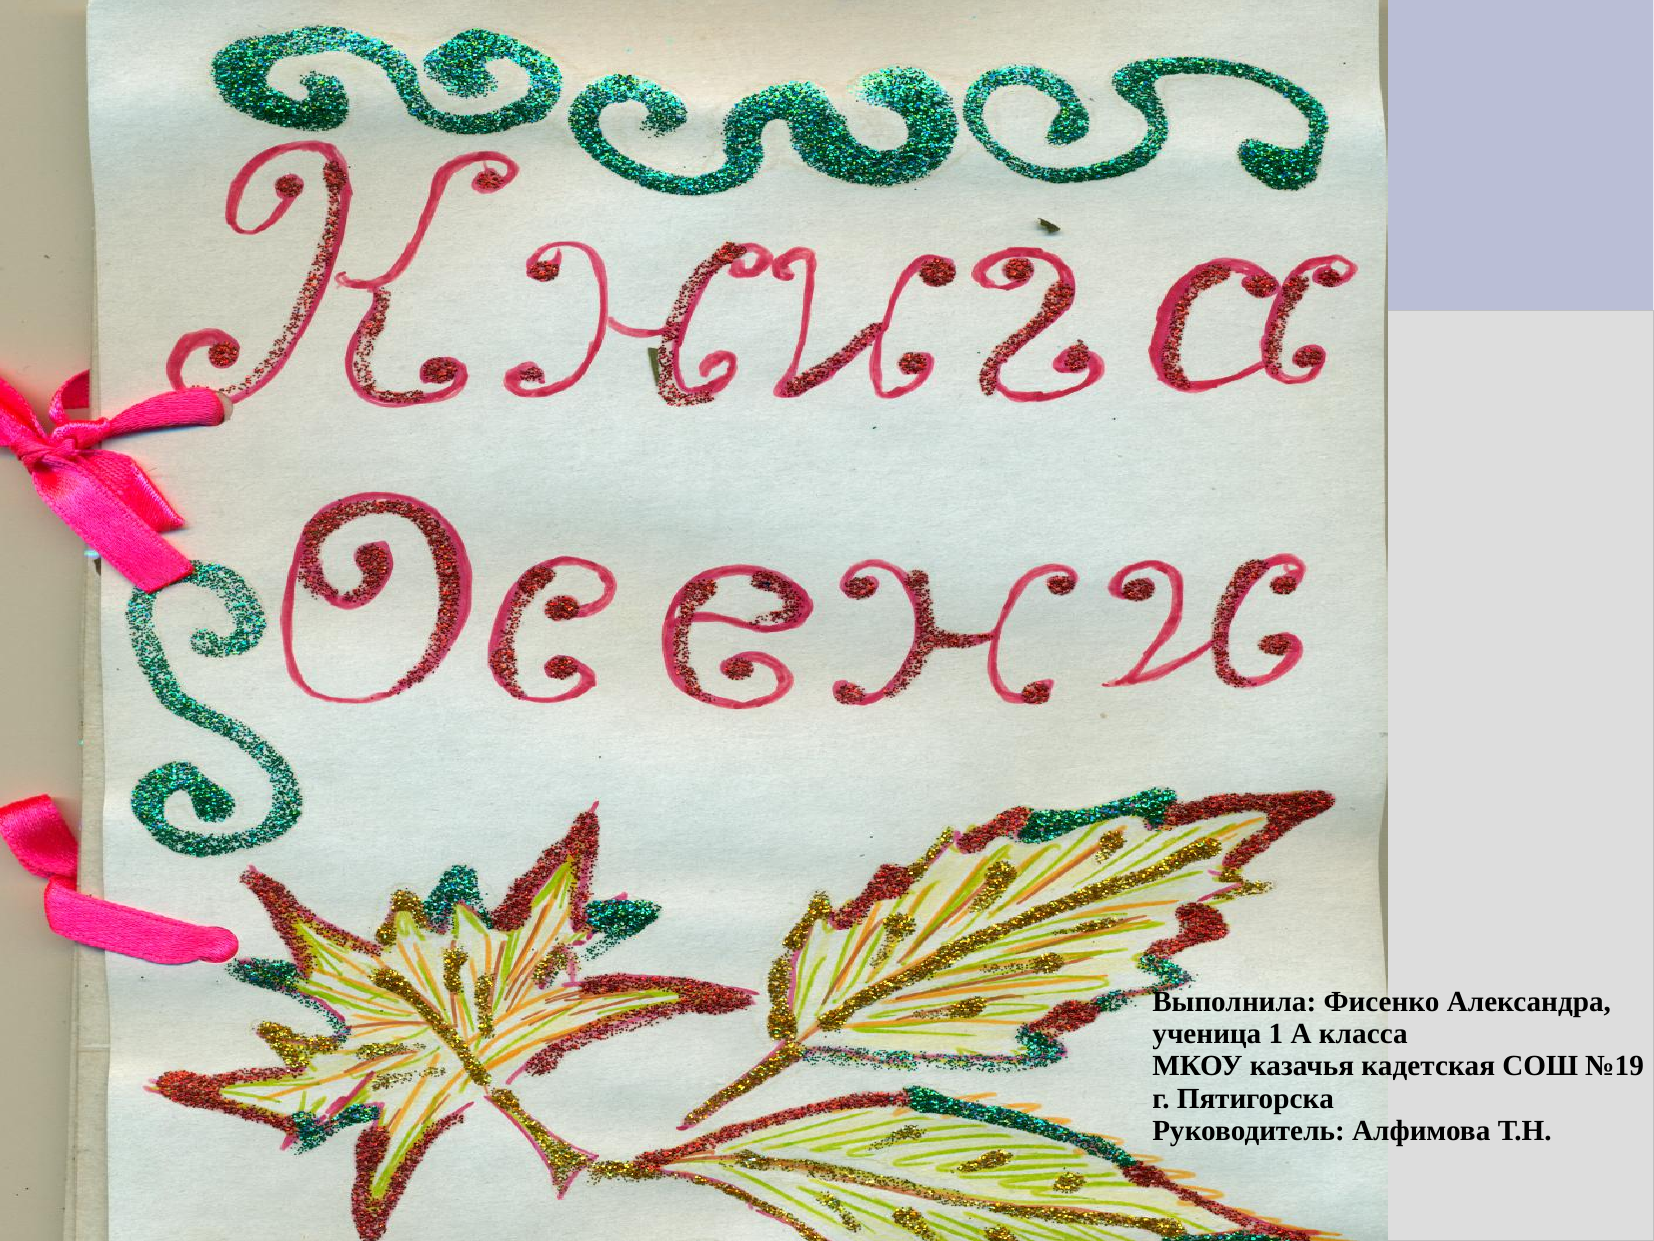

Выполнила: Фисенко Александра,
ученица 1 А класса
МКОУ казачья кадетская СОШ №19
г. Пятигорска
Руководитель: Алфимова Т.Н.